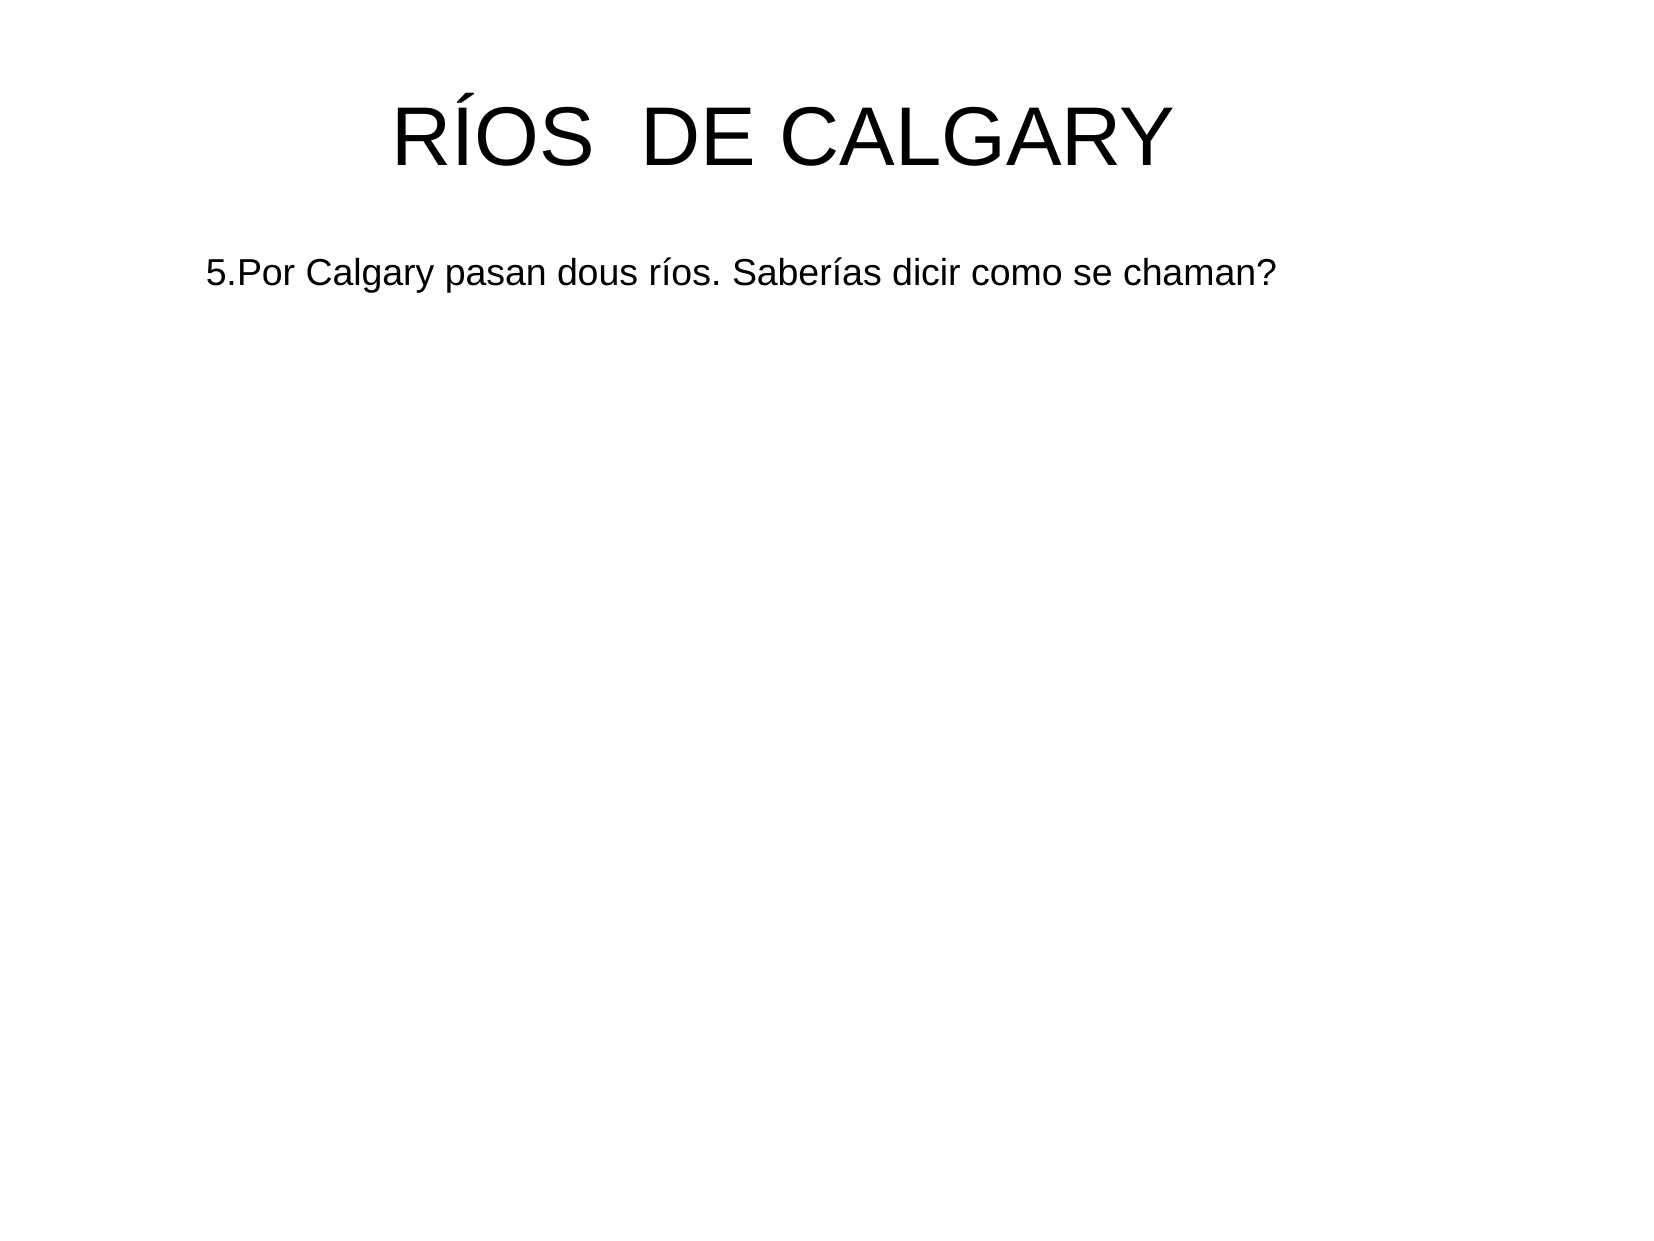

RÍOS DE CALGARY
5.Por Calgary pasan dous ríos. Saberías dicir como se chaman?